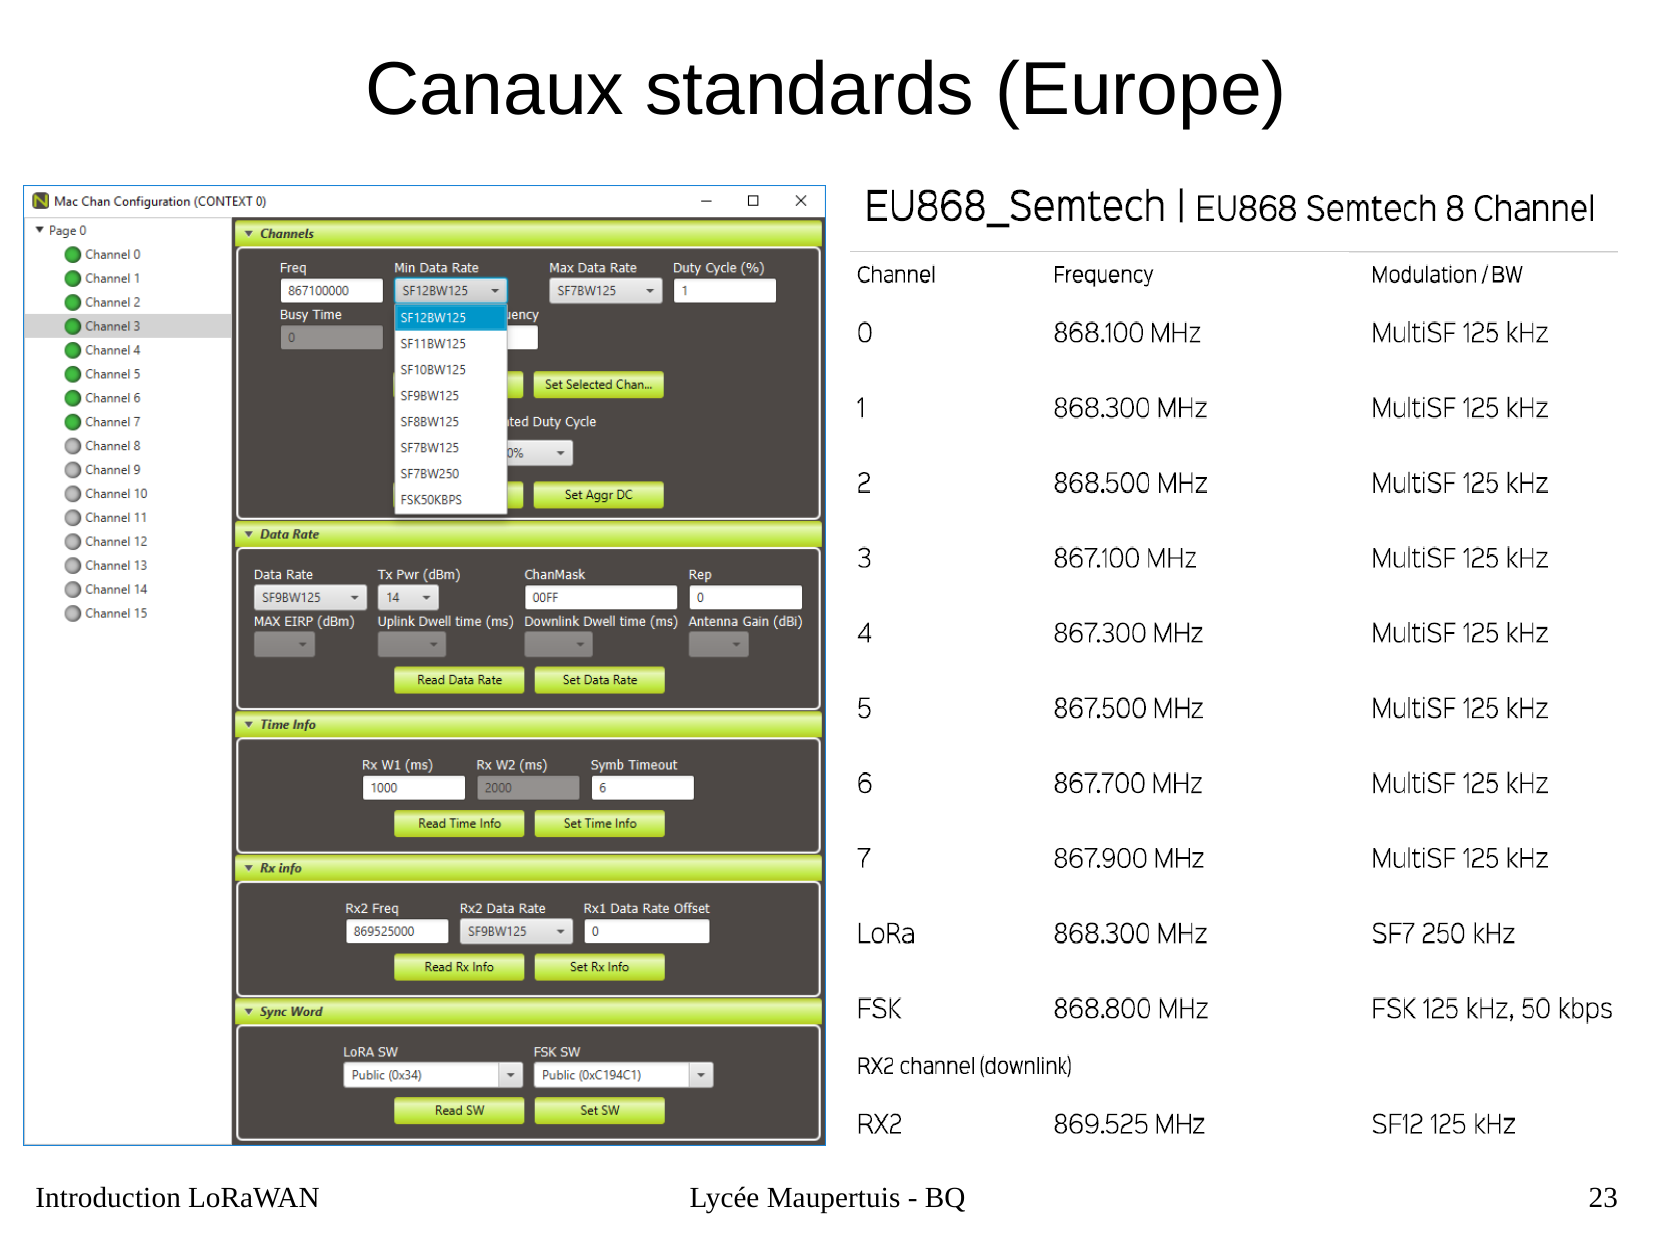

# Canaux standards (Europe)
Introduction LoRaWAN
Lycée Maupertuis - BQ
23